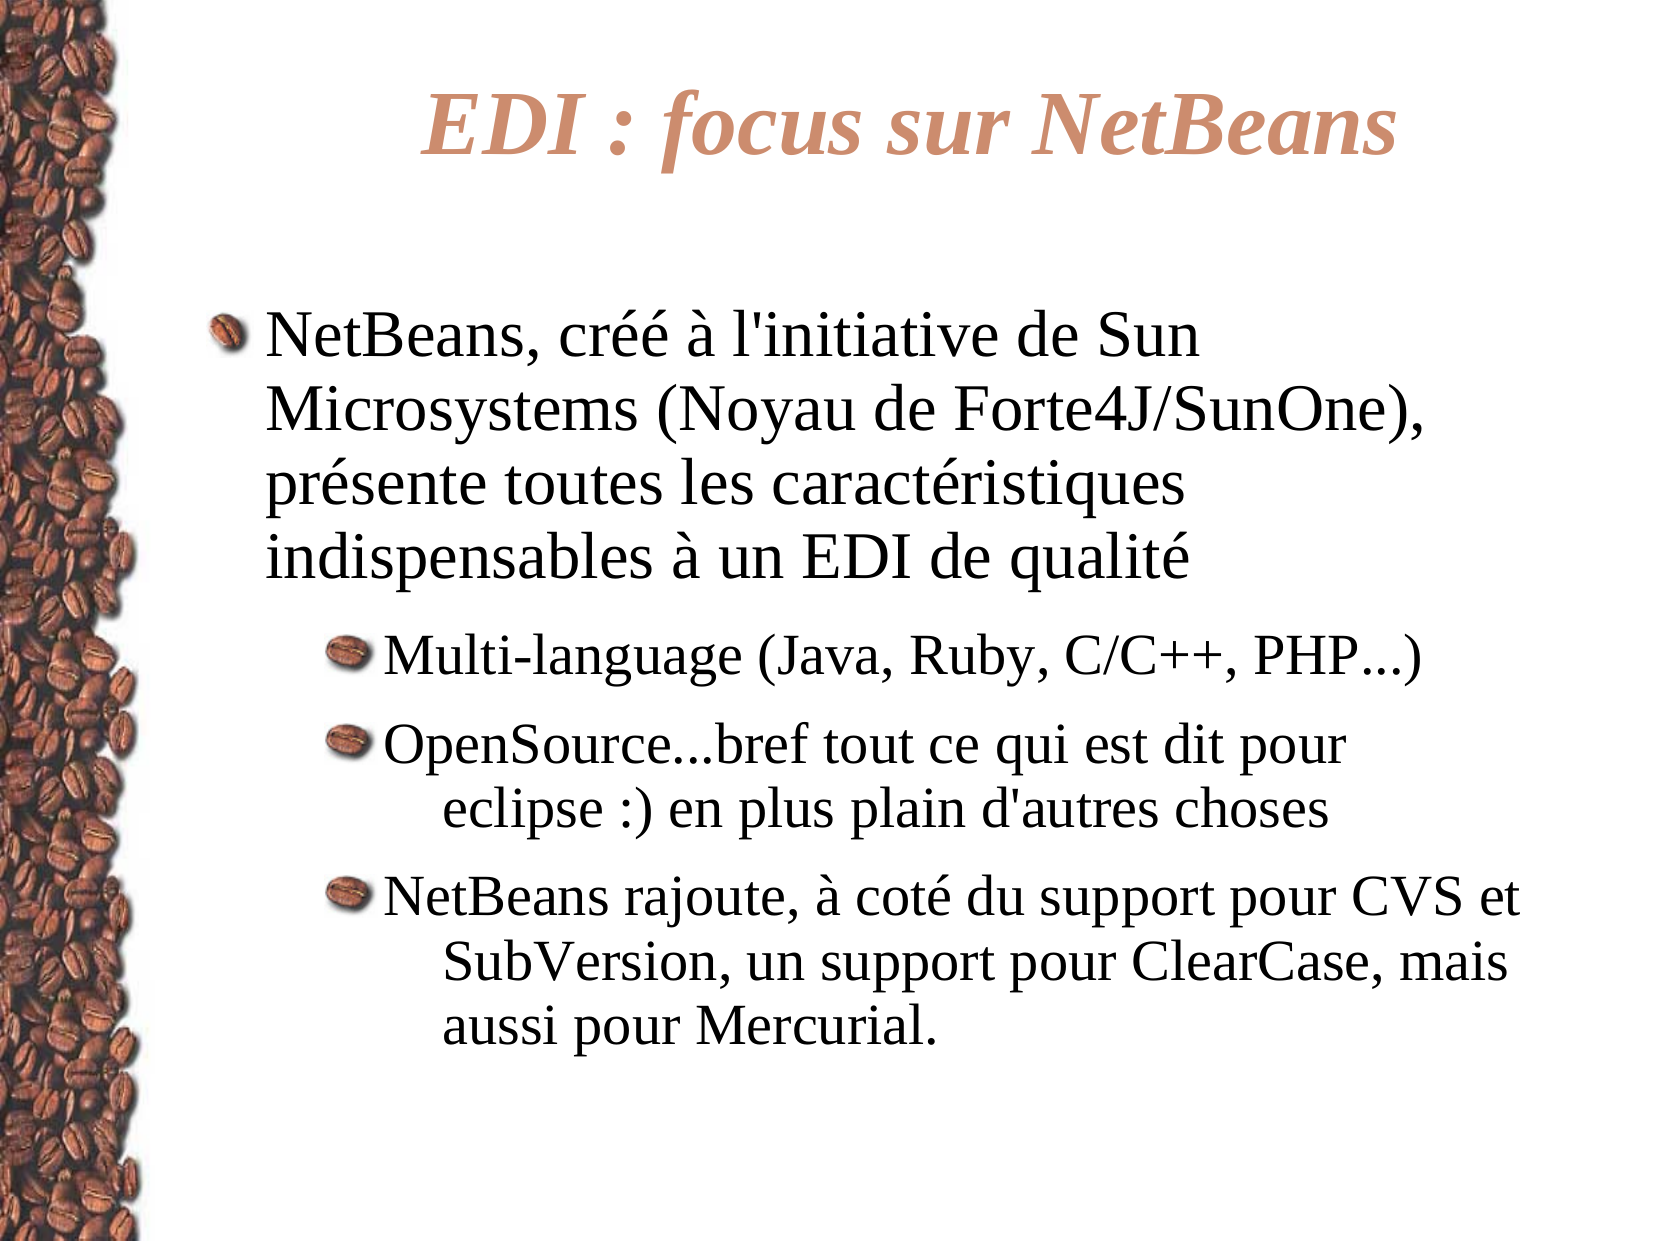

# EDI : focus sur NetBeans
NetBeans, créé à l'initiative de Sun Microsystems (Noyau de Forte4J/SunOne), présente toutes les caractéristiques indispensables à un EDI de qualité
Multi-language (Java, Ruby, C/C++, PHP...)
OpenSource...bref tout ce qui est dit pour eclipse :) en plus plain d'autres choses
NetBeans rajoute, à coté du support pour CVS et SubVersion, un support pour ClearCase, mais aussi pour Mercurial.